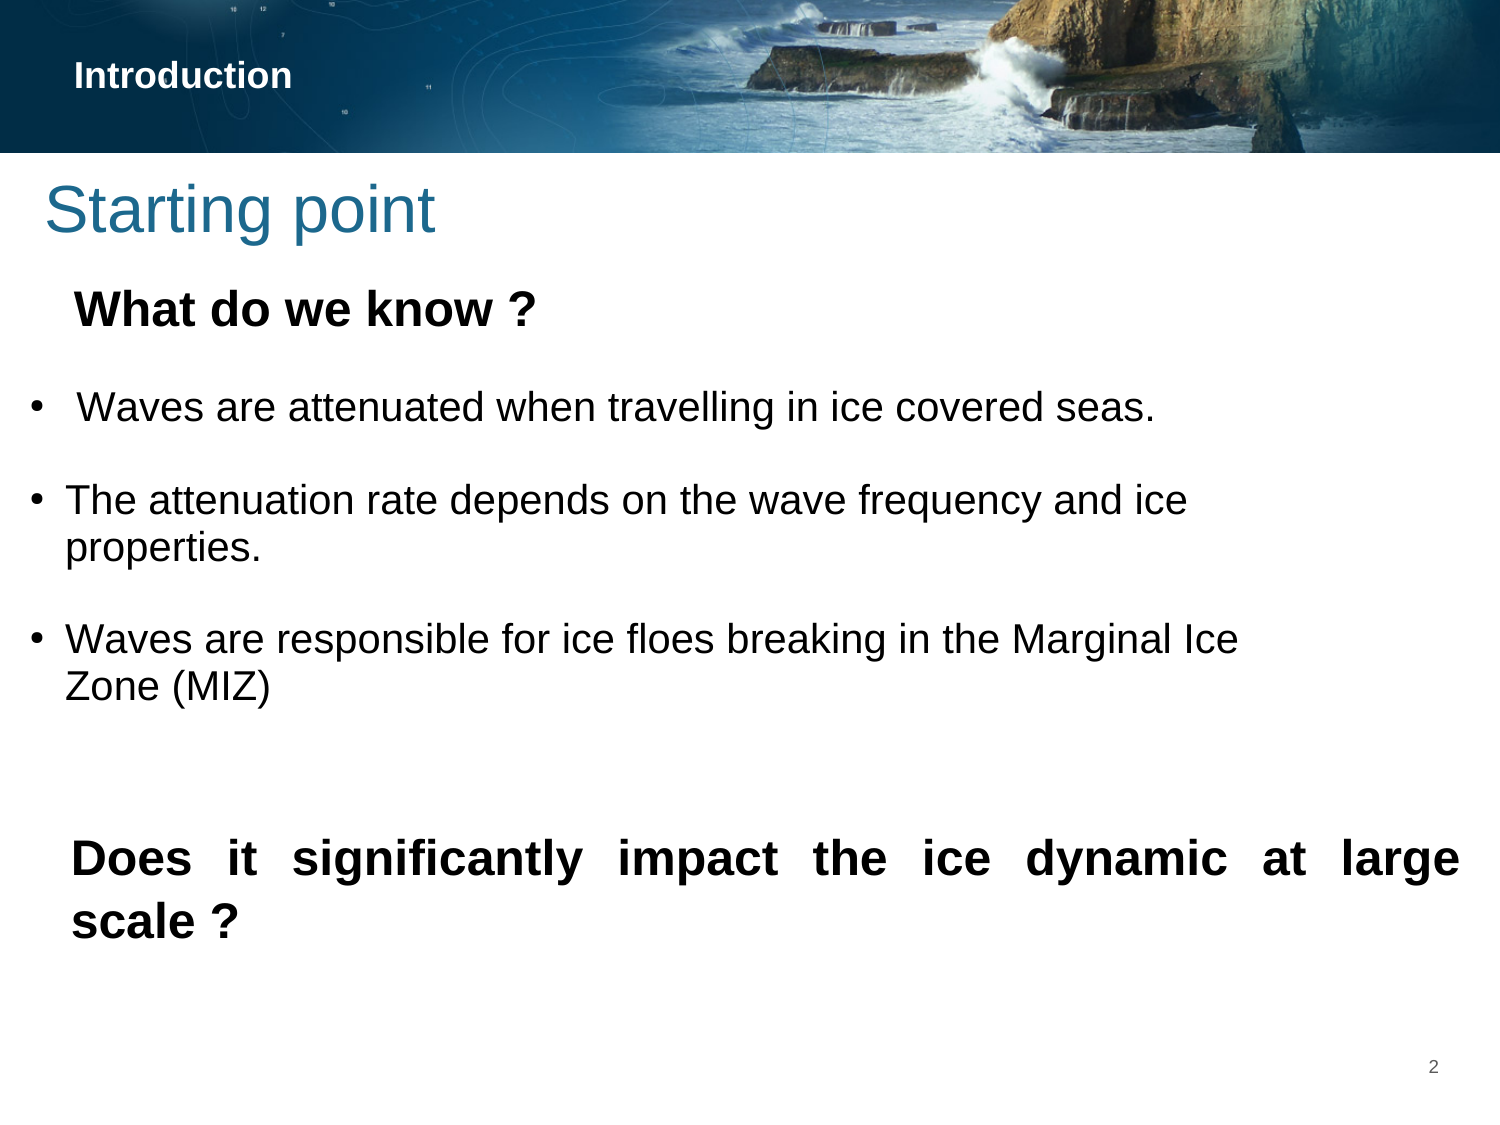

Introduction
# Starting point
What do we know ?
 Waves are attenuated when travelling in ice covered seas.
The attenuation rate depends on the wave frequency and ice properties.
Waves are responsible for ice floes breaking in the Marginal Ice Zone (MIZ)
Does it significantly impact the ice dynamic at large scale ?
2